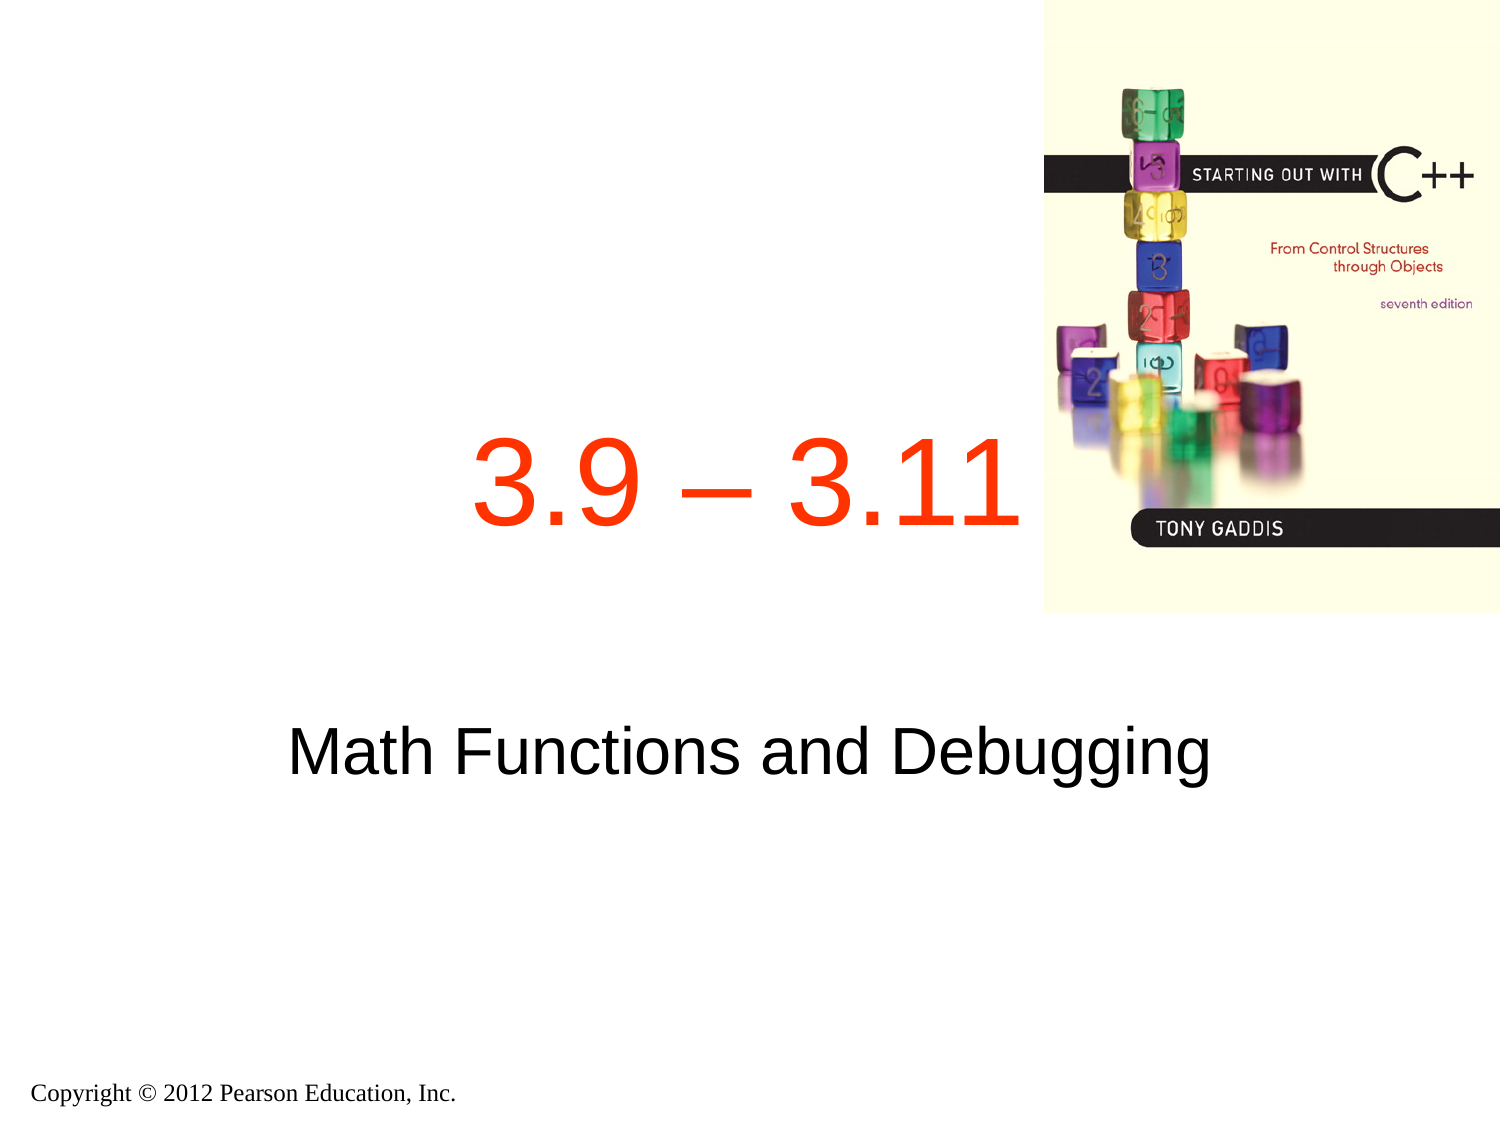

3.9 – 3.11
Math Functions and Debugging